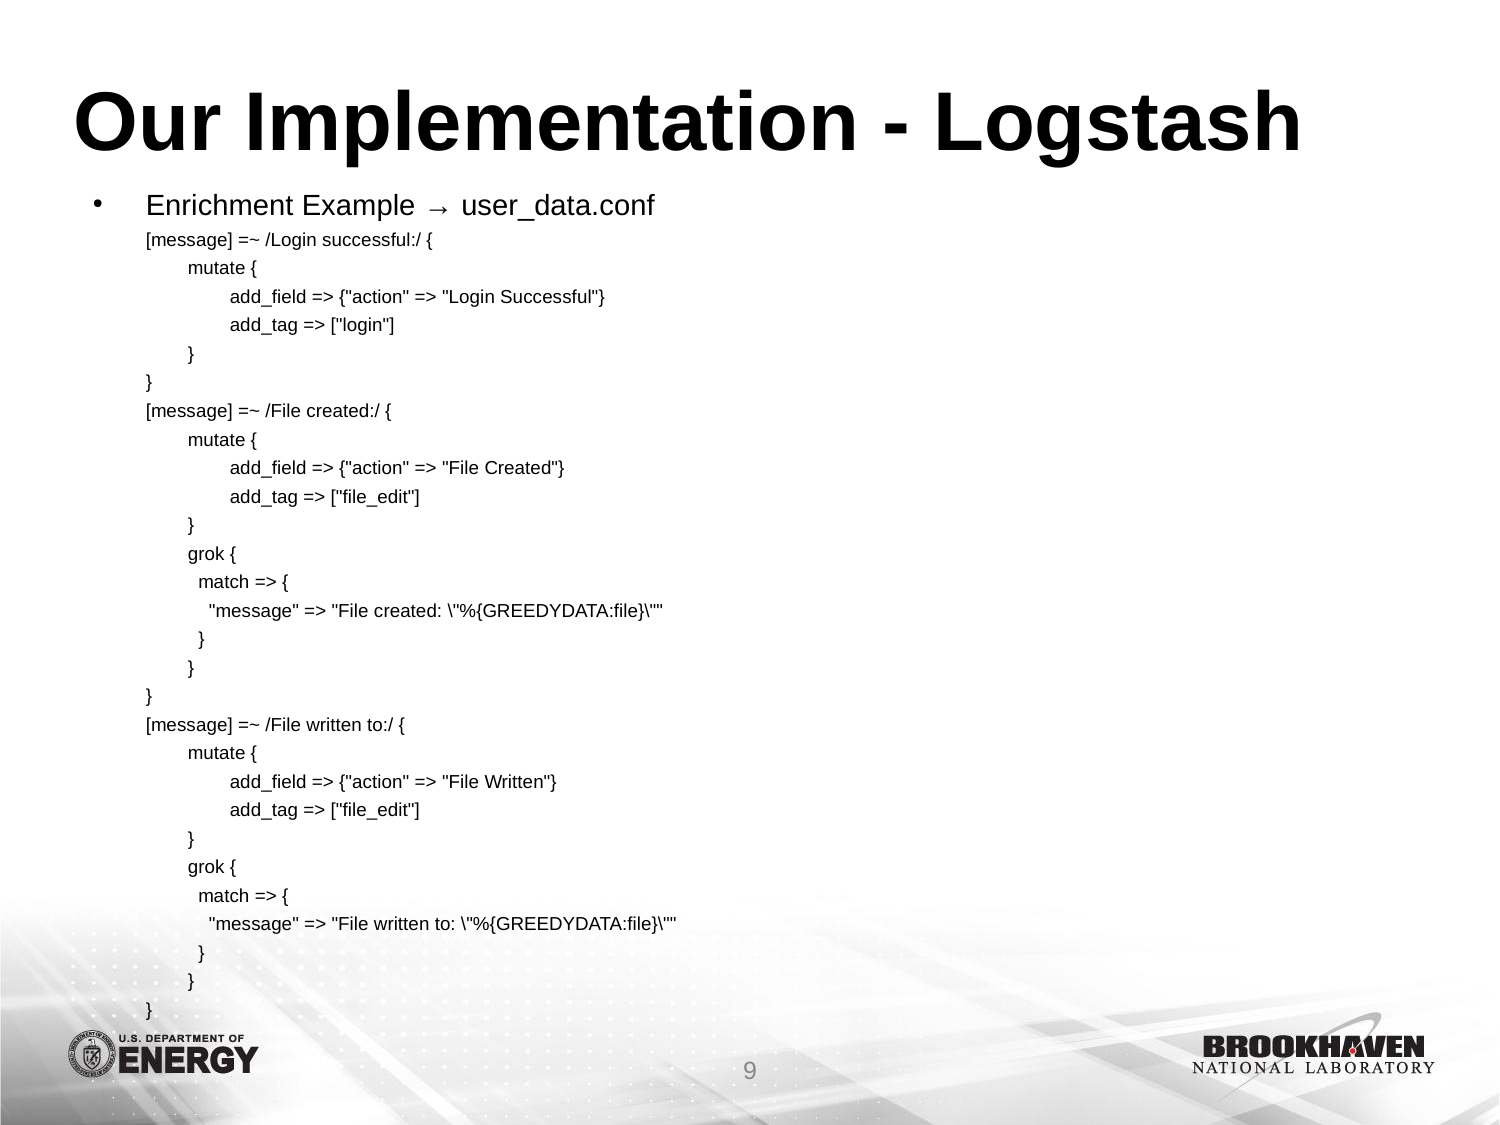

Our Implementation - Logstash
# Enrichment Example → user_data.conf
[message] =~ /Login successful:/ {
 mutate {
 add_field => {"action" => "Login Successful"}
 add_tag => ["login"]
 }
}
[message] =~ /File created:/ {
 mutate {
 add_field => {"action" => "File Created"}
 add_tag => ["file_edit"]
 }
 grok {
 match => {
 "message" => "File created: \"%{GREEDYDATA:file}\""
 }
 }
}
[message] =~ /File written to:/ {
 mutate {
 add_field => {"action" => "File Written"}
 add_tag => ["file_edit"]
 }
 grok {
 match => {
 "message" => "File written to: \"%{GREEDYDATA:file}\""
 }
 }
}